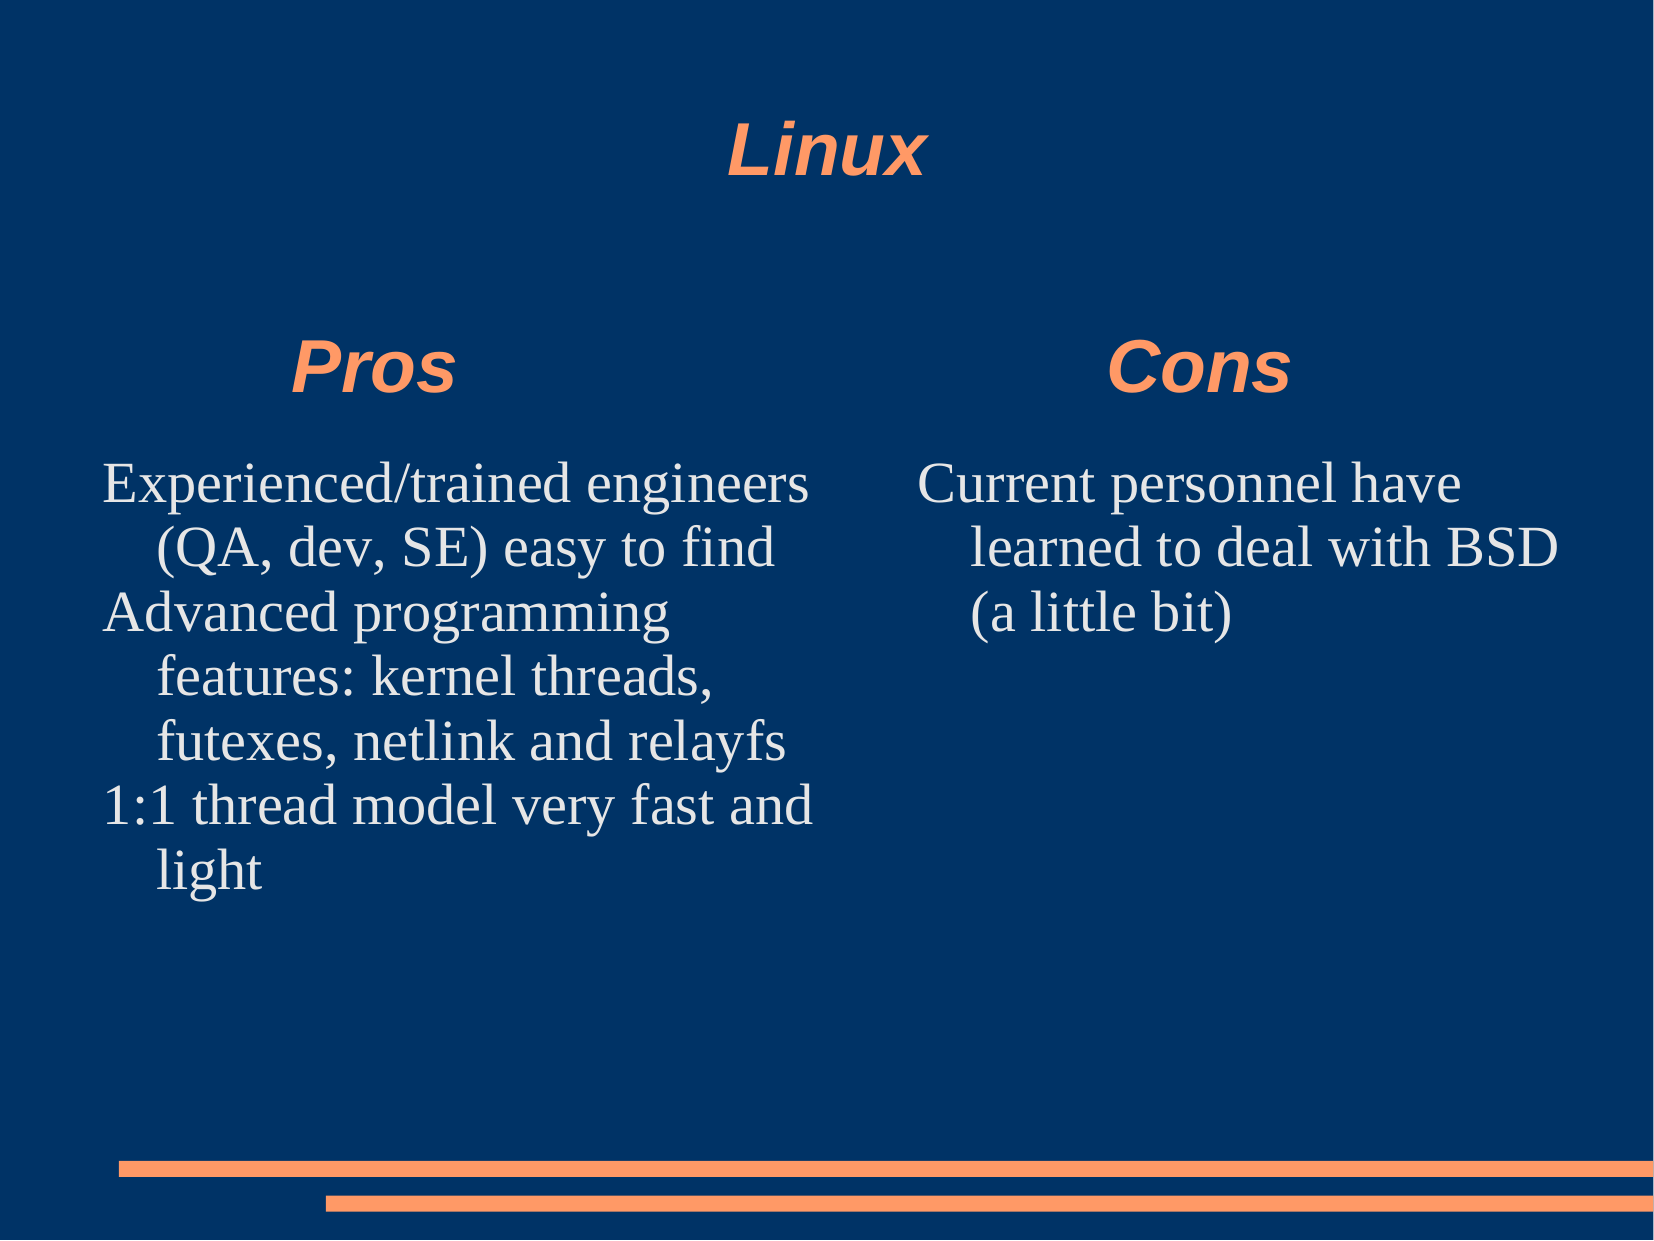

# Linux
Pros
Cons
Experienced/trained engineers (QA, dev, SE) easy to find
Advanced programming features: kernel threads, futexes, netlink and relayfs
1:1 thread model very fast and light
Current personnel have learned to deal with BSD (a little bit)